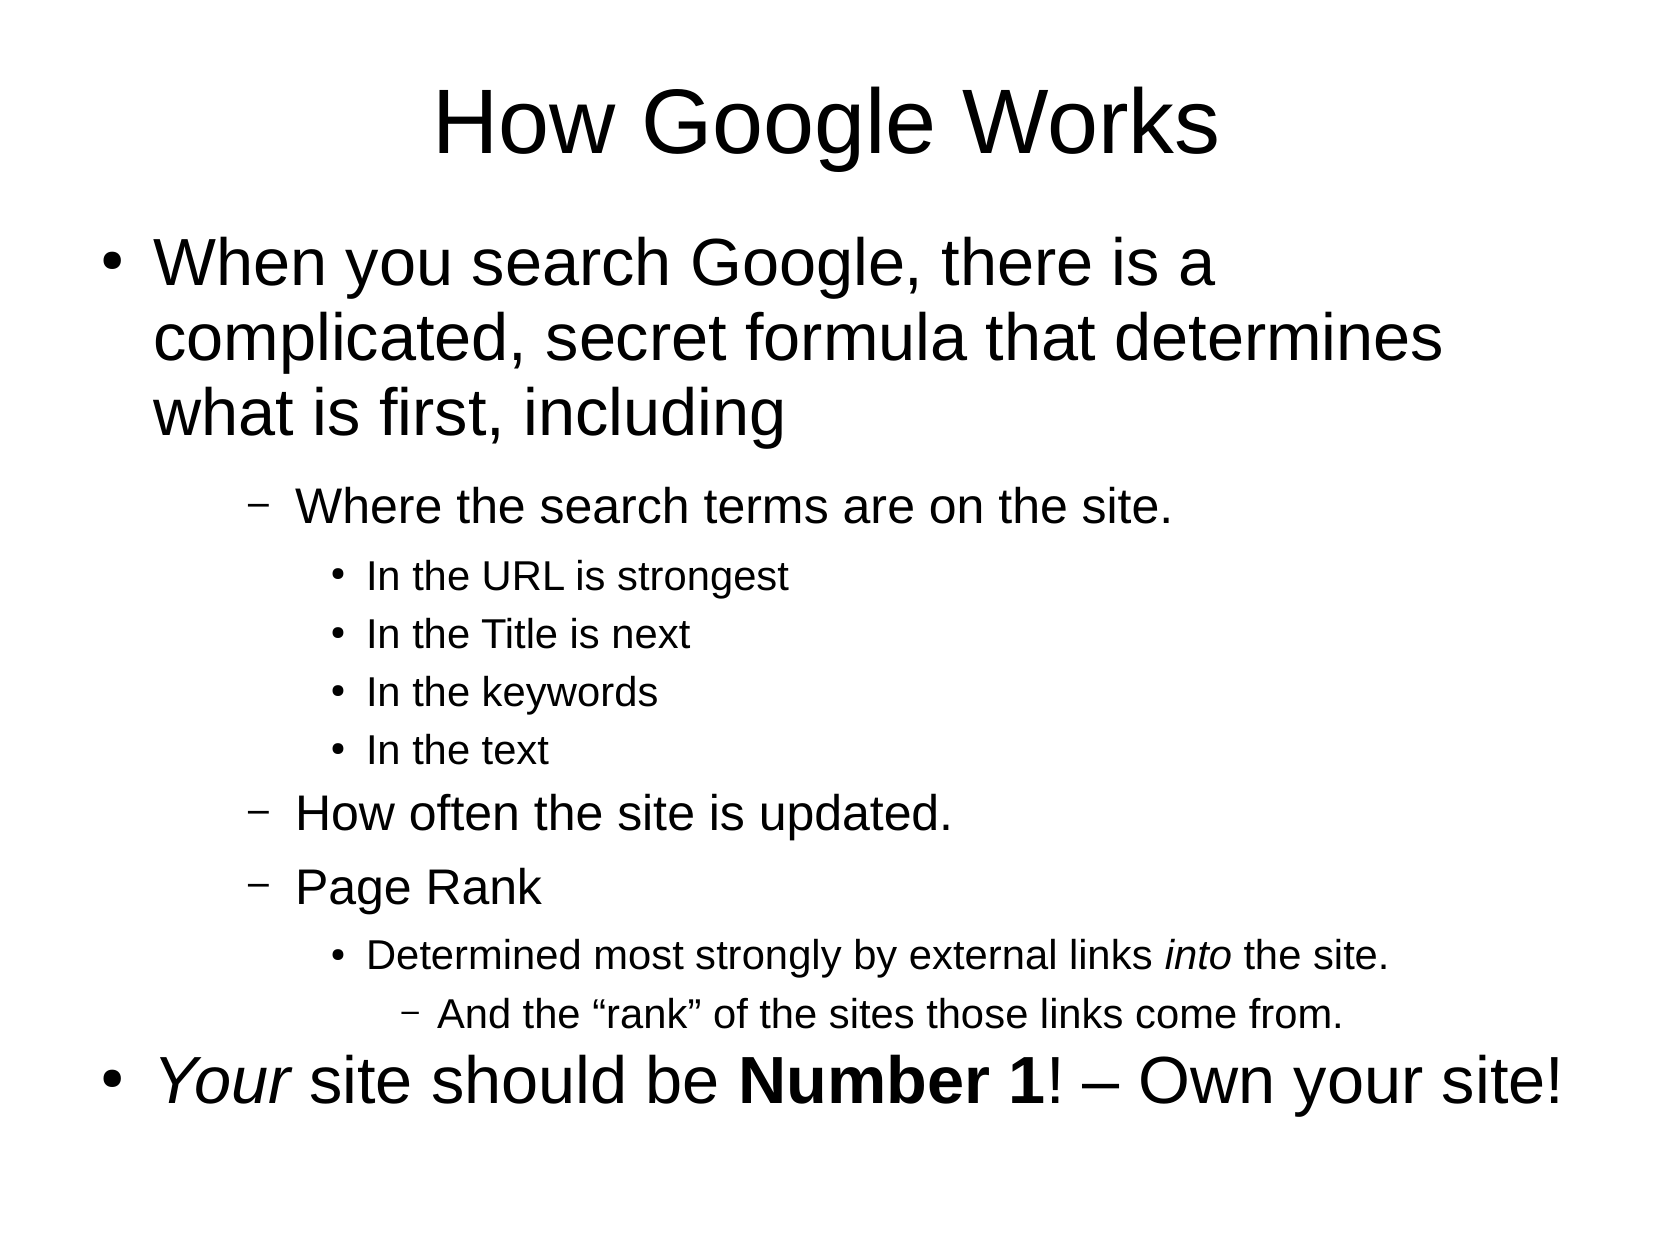

# How Google Works
When you search Google, there is a complicated, secret formula that determines what is first, including
Where the search terms are on the site.
In the URL is strongest
In the Title is next
In the keywords
In the text
How often the site is updated.
Page Rank
Determined most strongly by external links into the site.
And the “rank” of the sites those links come from.
Your site should be Number 1! – Own your site!